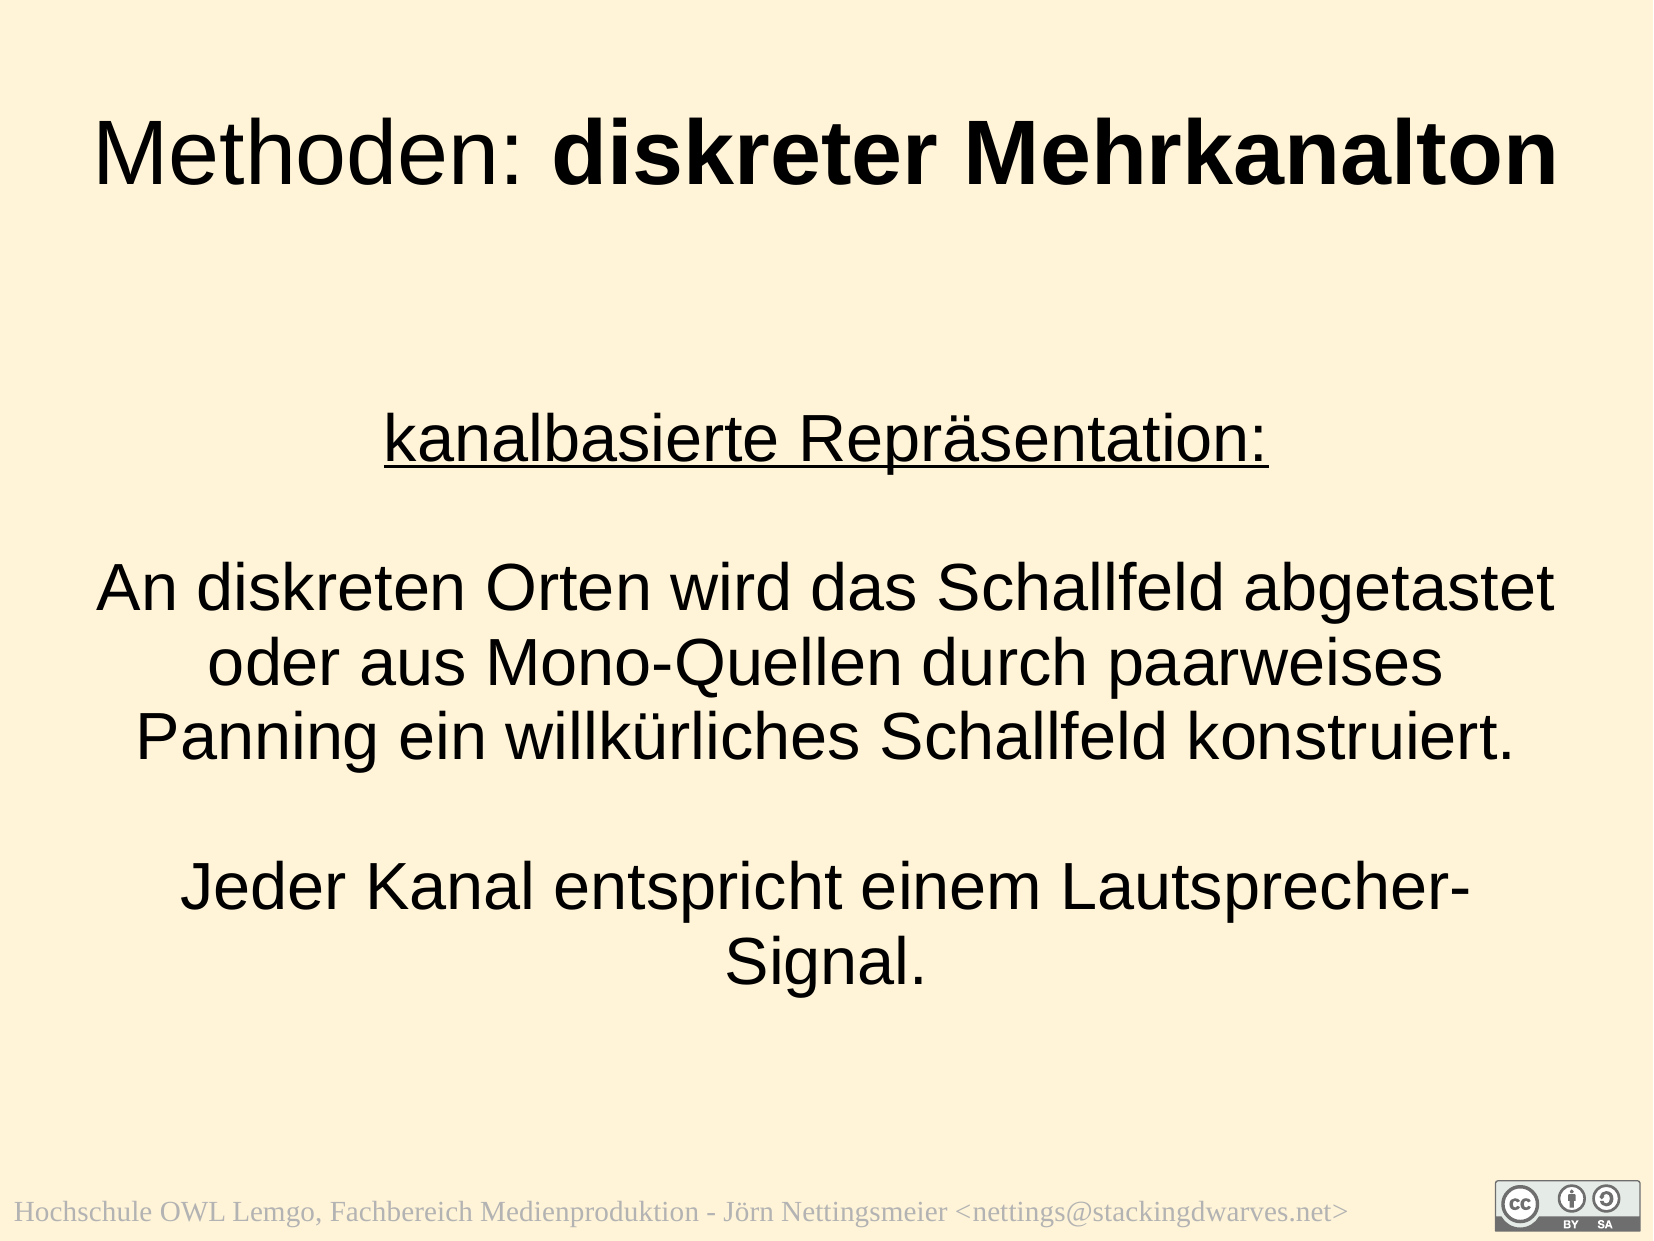

# Methoden: diskreter Mehrkanalton
kanalbasierte Repräsentation:
An diskreten Orten wird das Schallfeld abgetastet
oder aus Mono-Quellen durch paarweises Panning ein willkürliches Schallfeld konstruiert.
Jeder Kanal entspricht einem Lautsprecher-Signal.